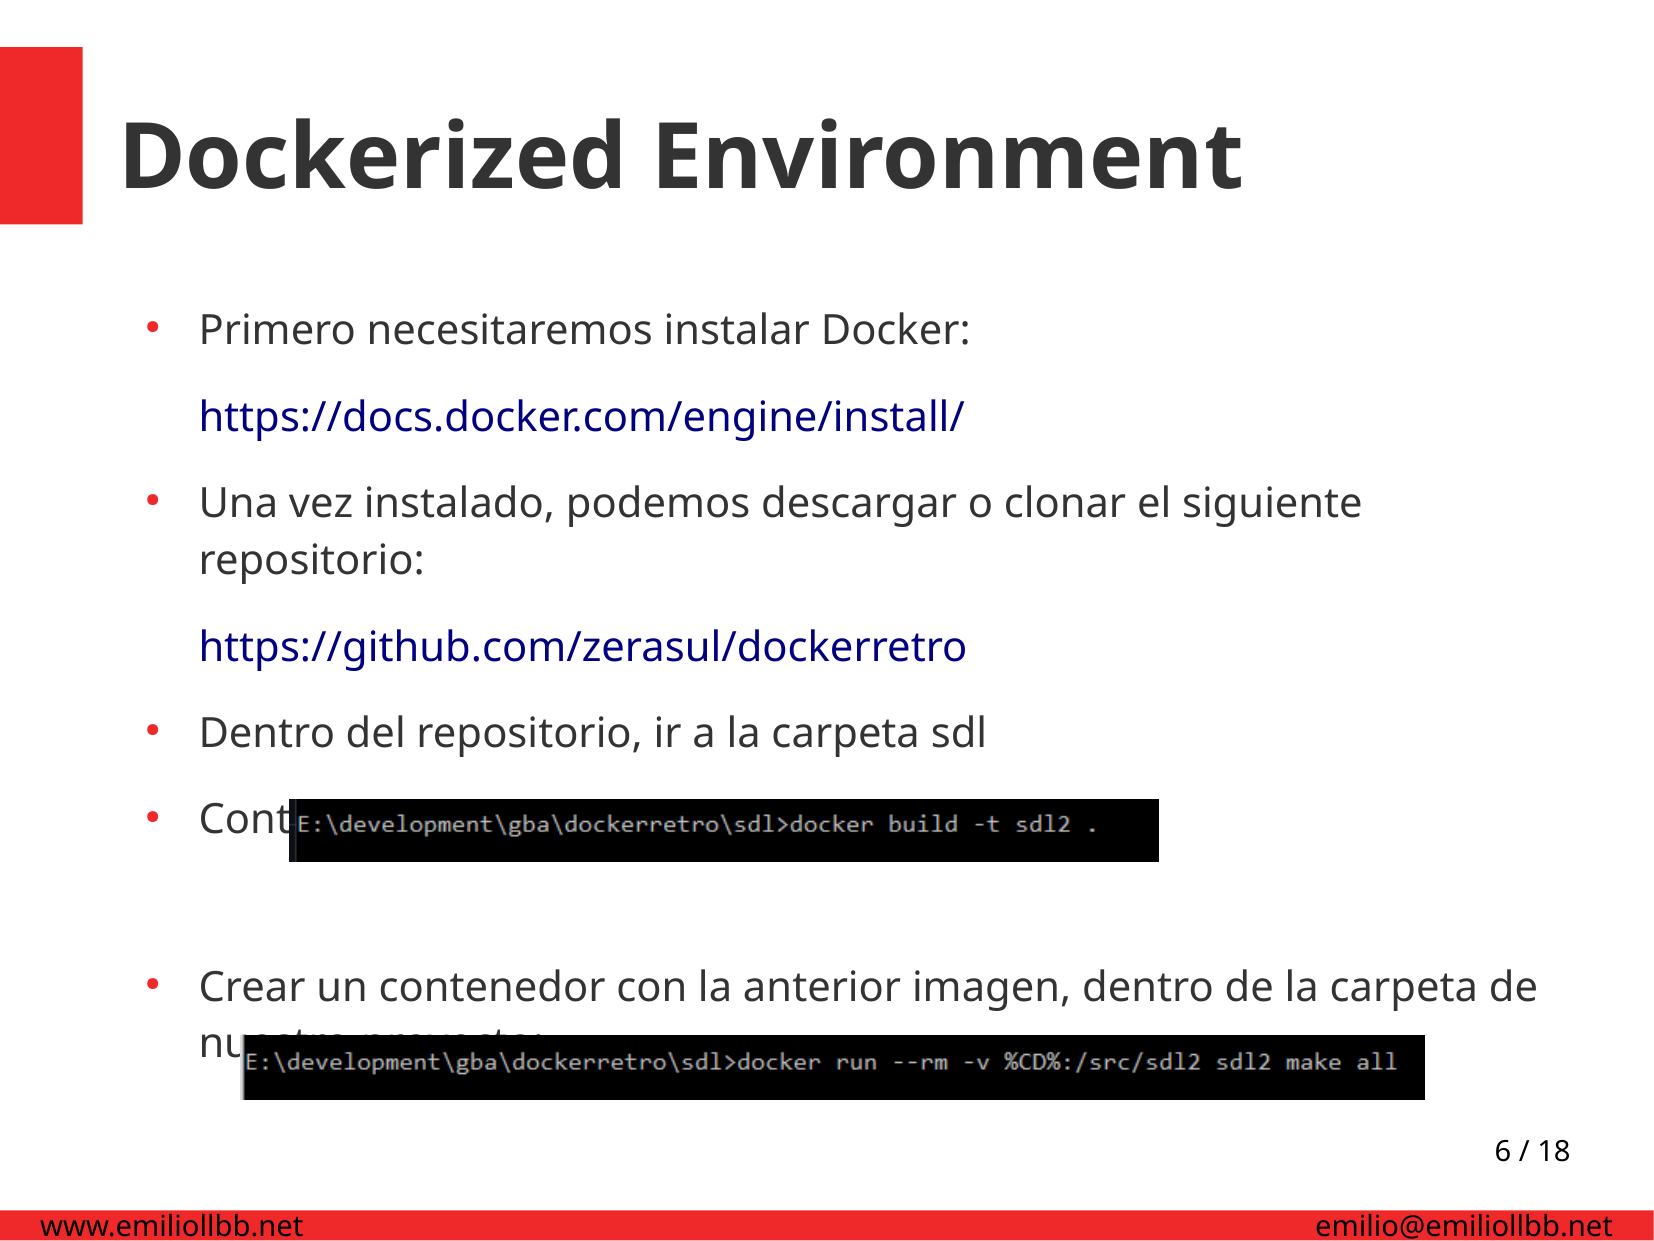

# Dockerized Environment
Primero necesitaremos instalar Docker:
https://docs.docker.com/engine/install/
Una vez instalado, podemos descargar o clonar el siguiente repositorio:
https://github.com/zerasul/dockerretro
Dentro del repositorio, ir a la carpeta sdl
Contruir la imagen:
Crear un contenedor con la anterior imagen, dentro de la carpeta de nuestro proyecto:
6